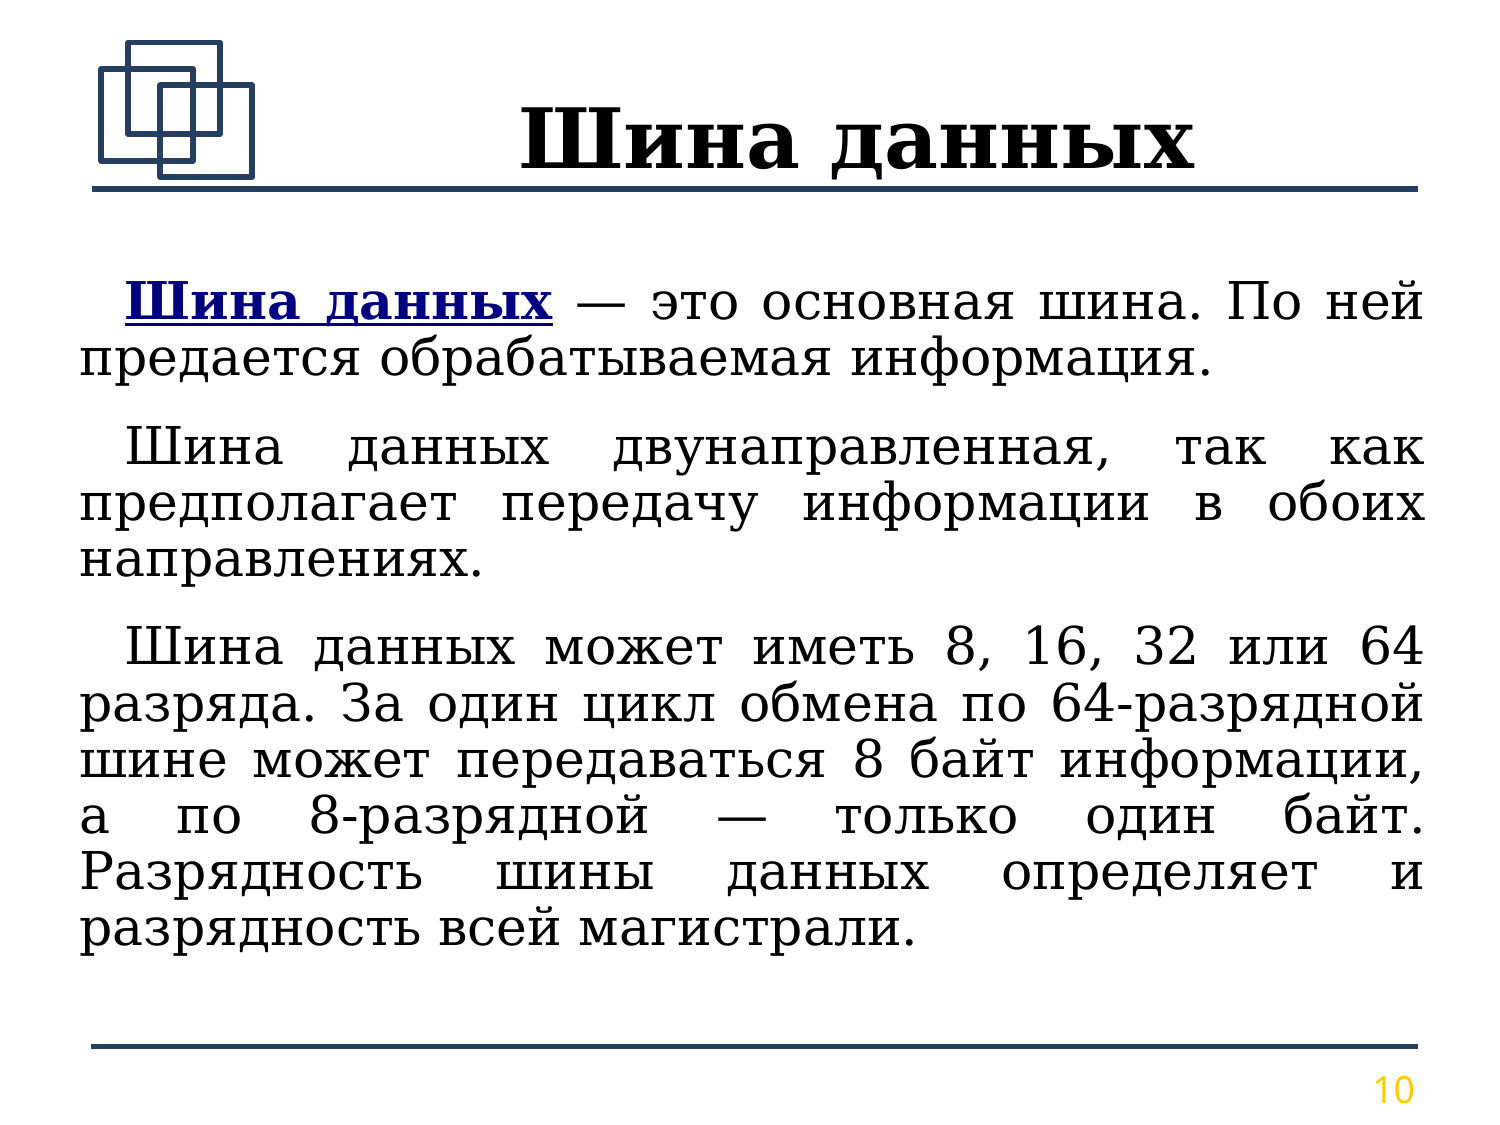

Шина данных
Шина данных — это основная шина. По ней предается обрабатываемая информация.
Шина данных двунаправленная, так как предполагает передачу информации в обоих направлениях.
Шина данных может иметь 8, 16, 32 или 64 разряда. За один цикл обмена по 64-разрядной шине может передаваться 8 байт информации, а по 8-разрядной — только один байт. Разрядность шины данных определяет и разрядность всей магистрали.